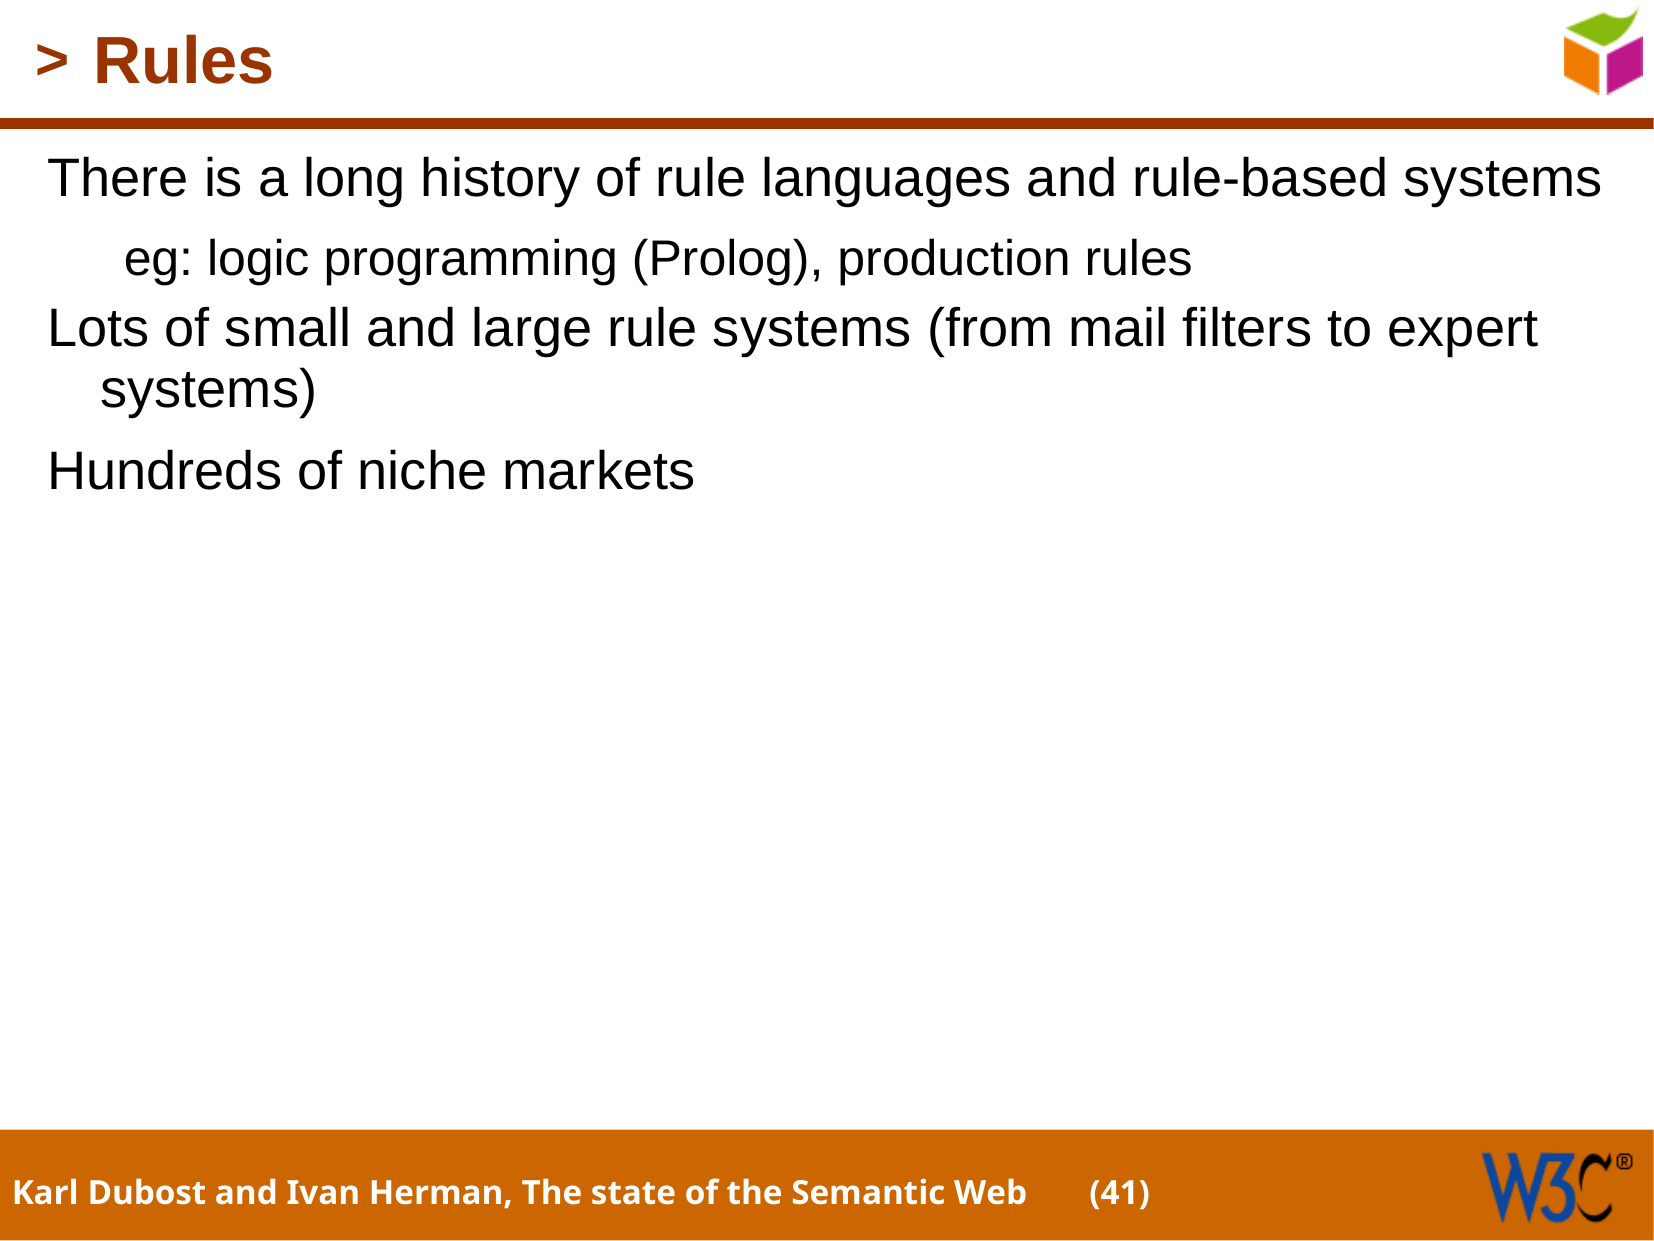

# Rules
There is a long history of rule languages and rule-based systems
eg: logic programming (Prolog), production rules
Lots of small and large rule systems (from mail filters to expert systems)
Hundreds of niche markets